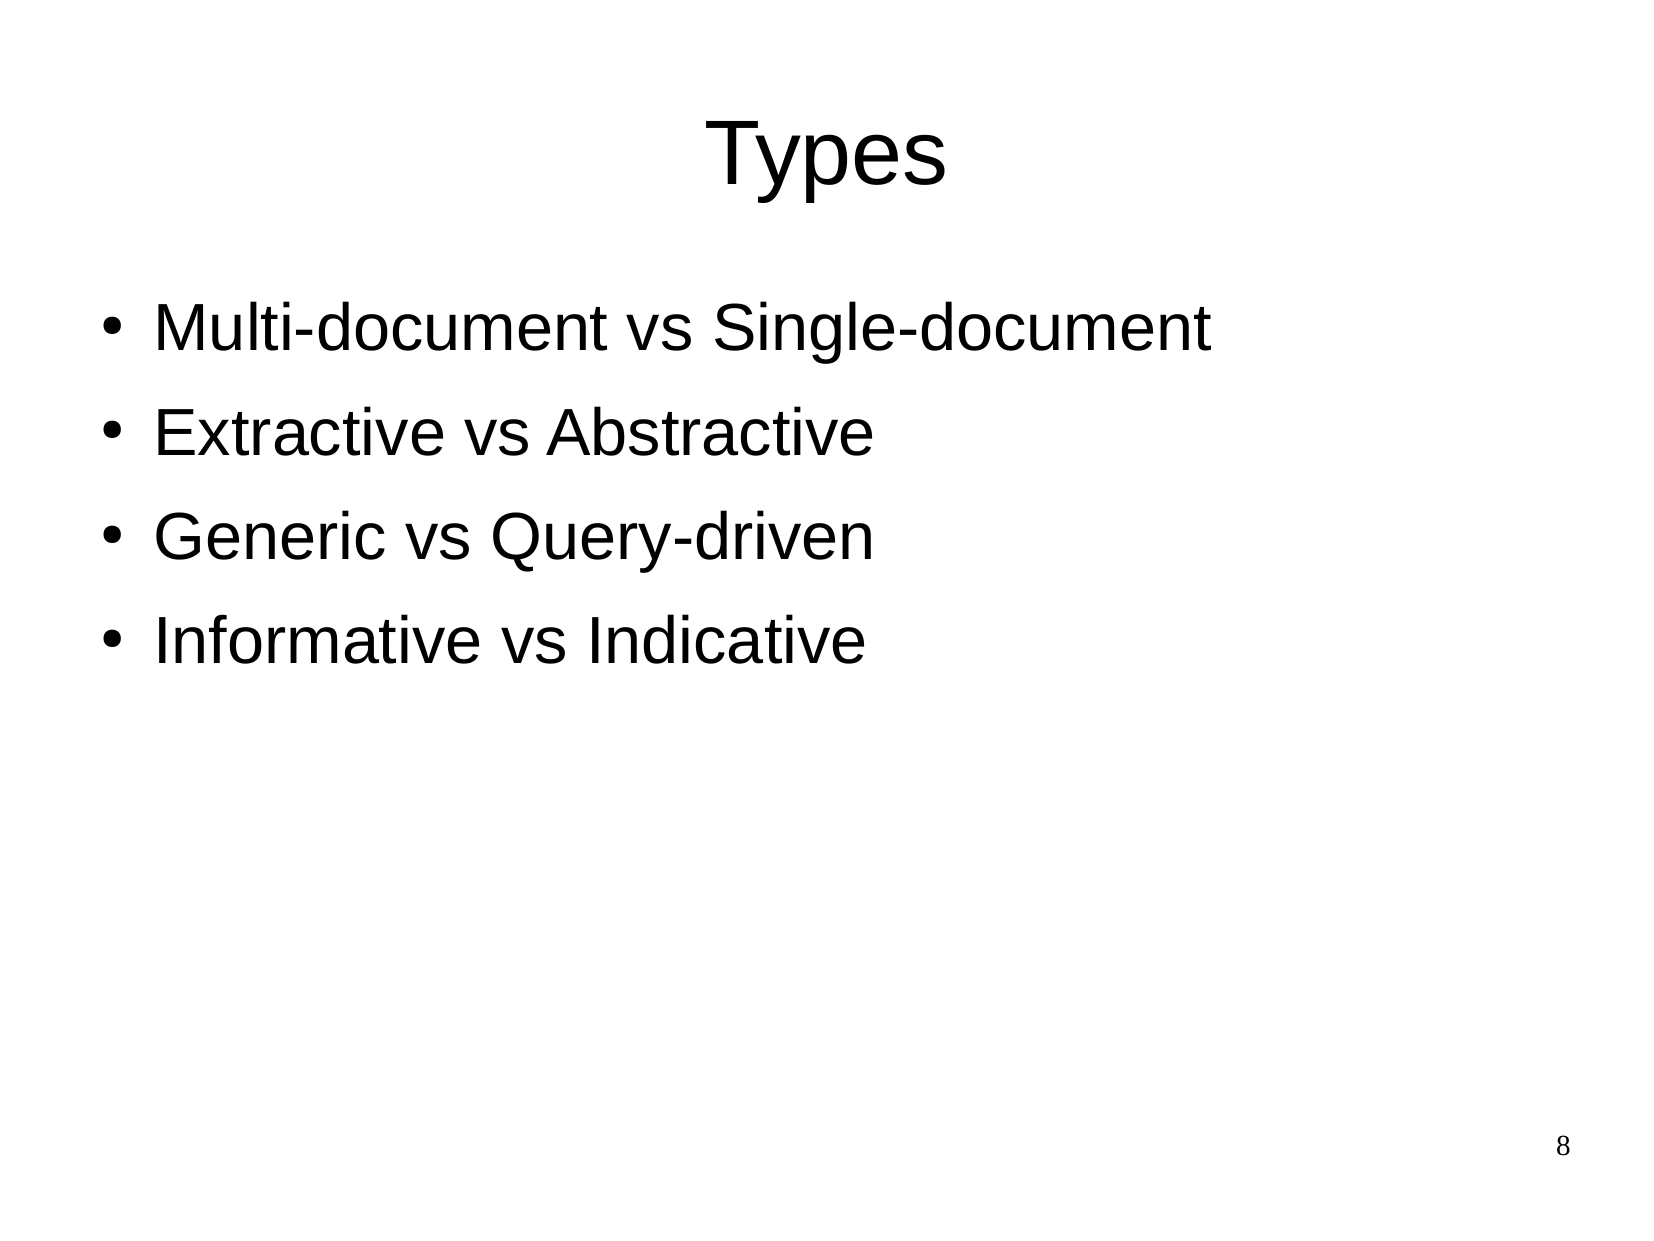

# Types
Multi-document vs Single-document
Extractive vs Abstractive
Generic vs Query-driven
Informative vs Indicative
8